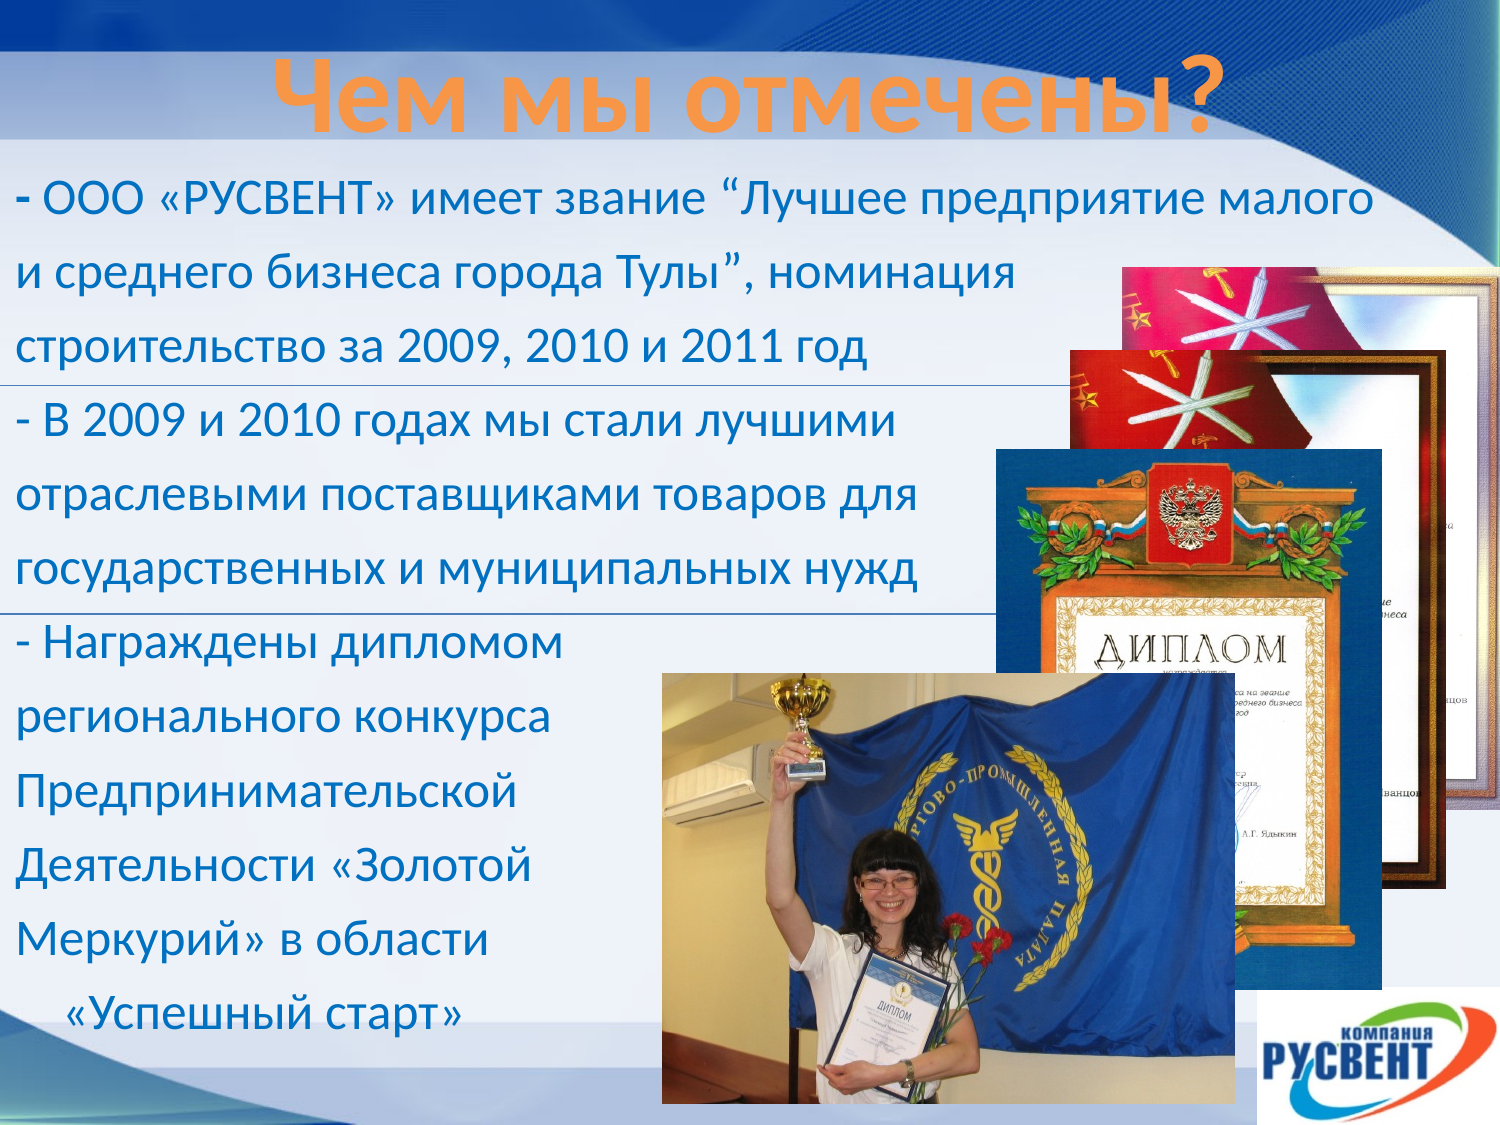

# Чем мы отмечены?
- ООО «РУСВЕНТ» имеет звание “Лучшее предприятие малого
и среднего бизнеса города Тулы”, номинация
строительство за 2009, 2010 и 2011 год
- В 2009 и 2010 годах мы стали лучшими
отраслевыми поставщиками товаров для
государственных и муниципальных нужд
- Награждены дипломом
регионального конкурса
Предпринимательской
Деятельности «Золотой
Меркурий» в области
 «Успешный старт»